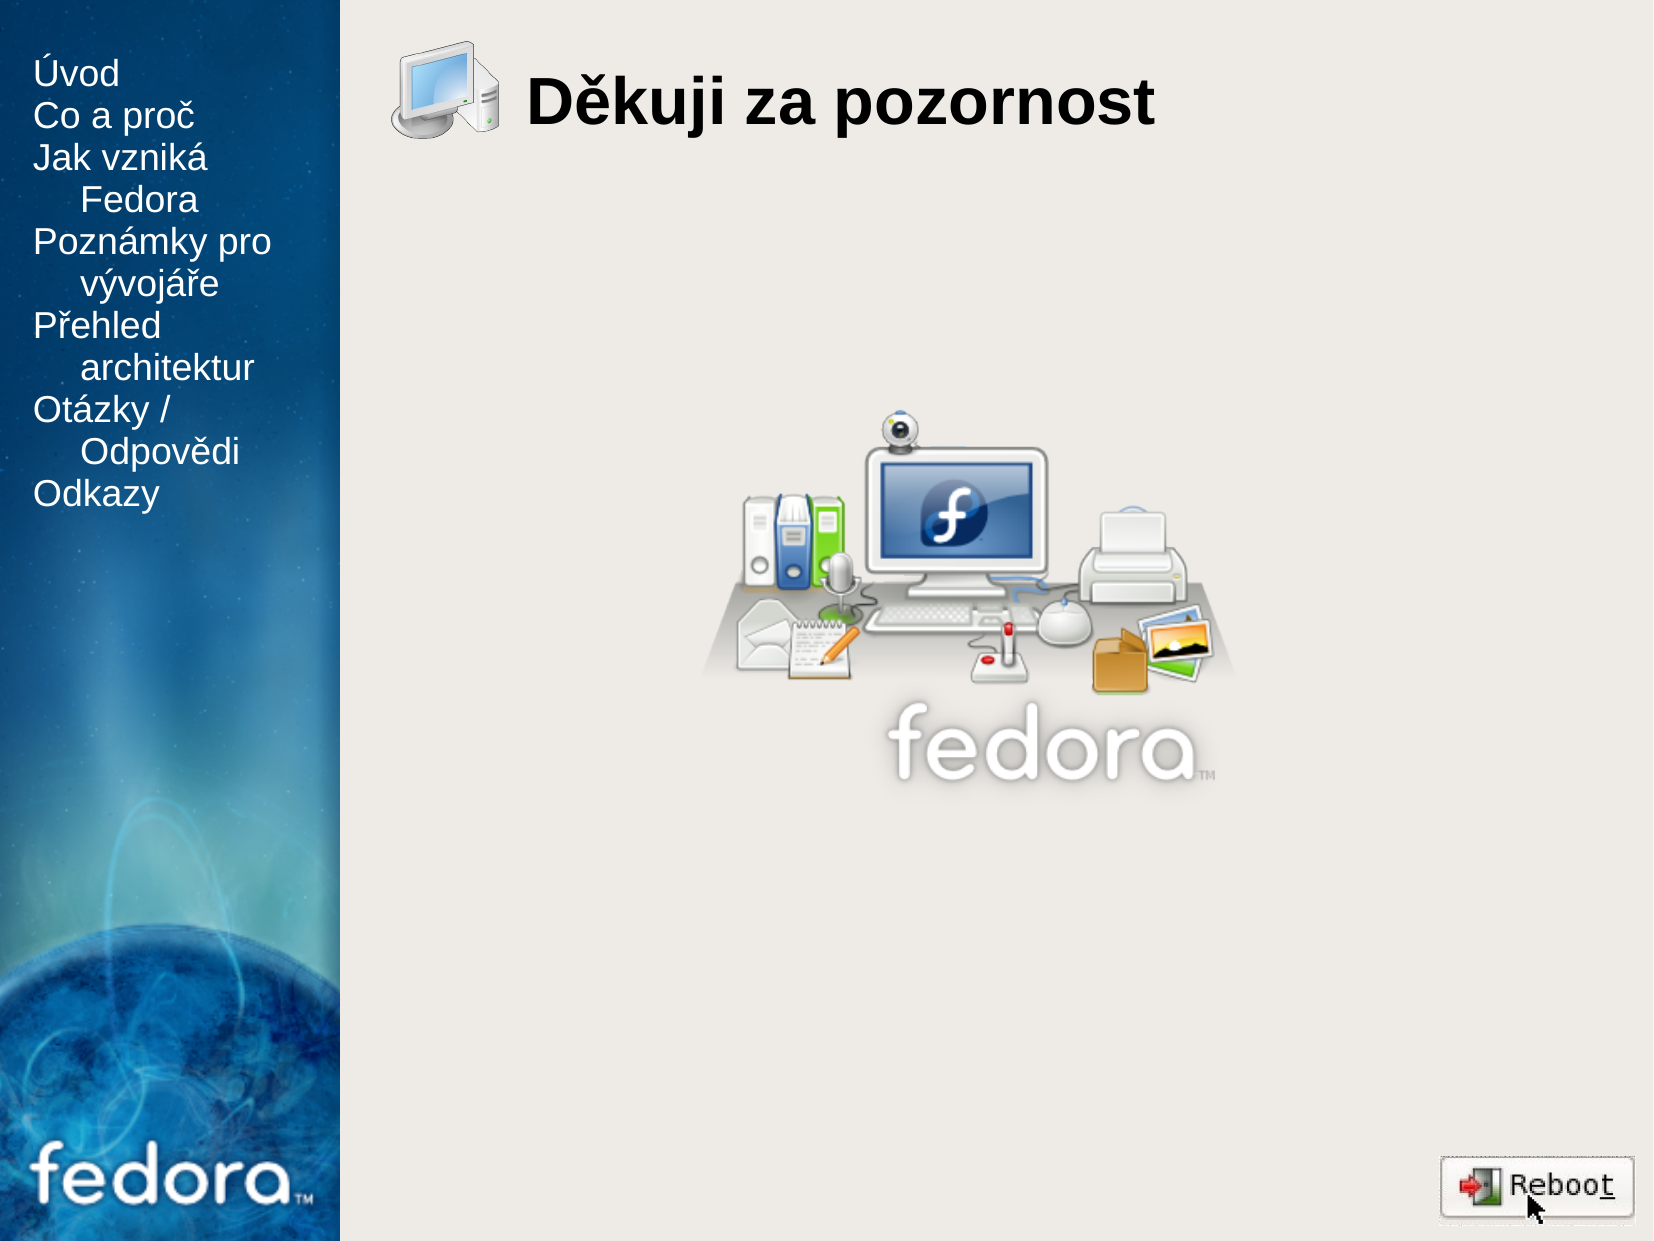

Úvod
Co a proč
Jak vzniká Fedora
Poznámky pro vývojáře
Přehled architektur
Otázky / Odpovědi
Odkazy
# Agenda
Děkuji za pozornost